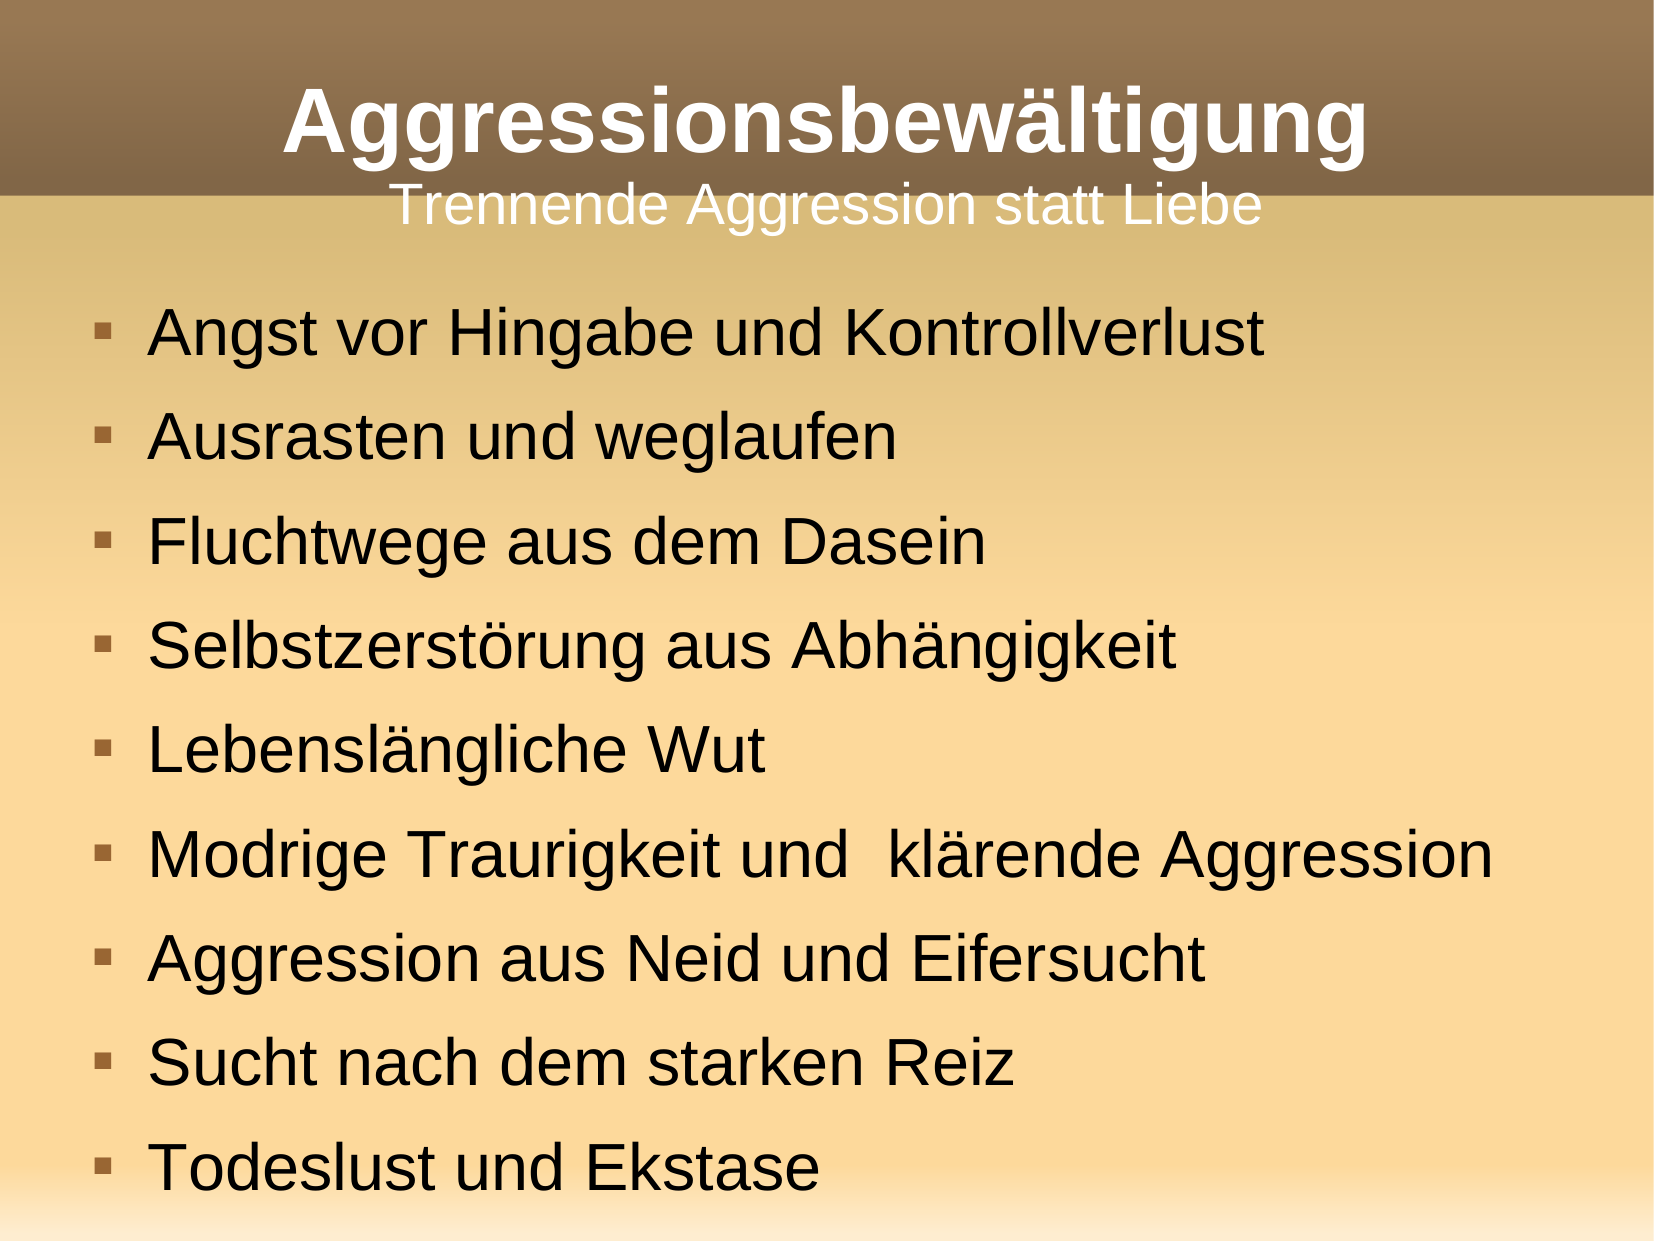

# Aggressionsbewältigung Trennende Aggression statt Liebe
Angst vor Hingabe und Kontrollverlust
Ausrasten und weglaufen
Fluchtwege aus dem Dasein
Selbstzerstörung aus Abhängigkeit
Lebenslängliche Wut
Modrige Traurigkeit und klärende Aggression
Aggression aus Neid und Eifersucht
Sucht nach dem starken Reiz
Todeslust und Ekstase